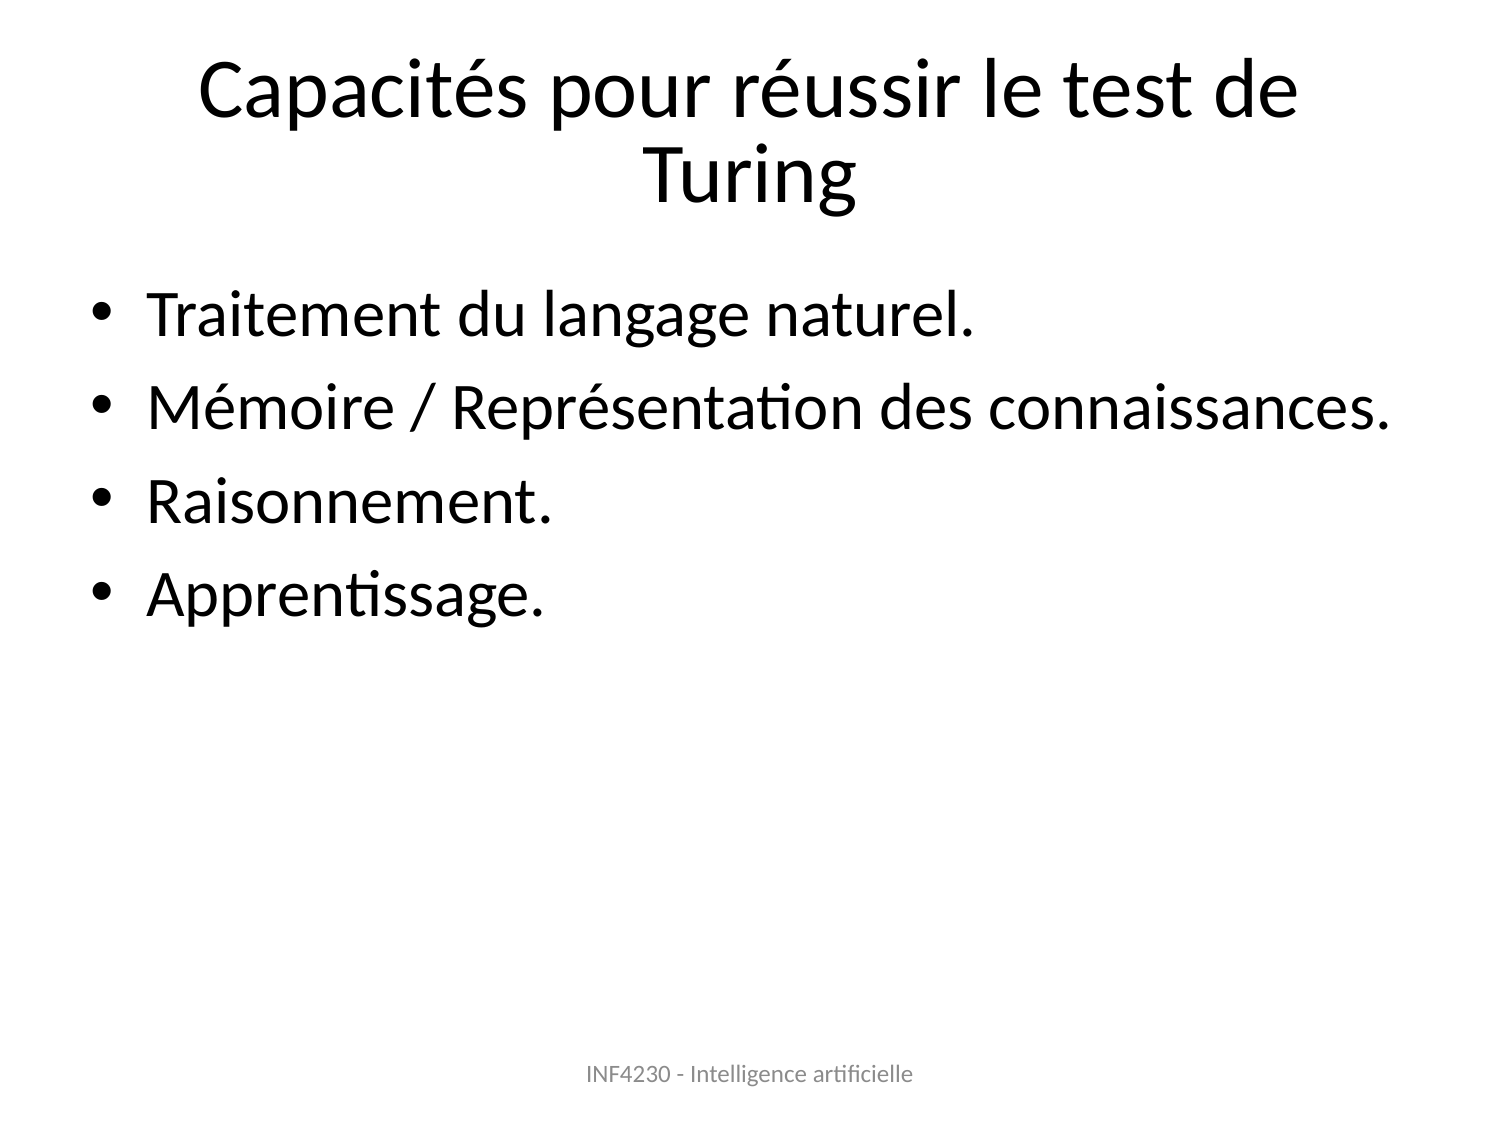

# Capacités pour réussir le test de Turing
Traitement du langage naturel.
Mémoire / Représentation des connaissances.
Raisonnement.
Apprentissage.
INF4230 - Intelligence artificielle